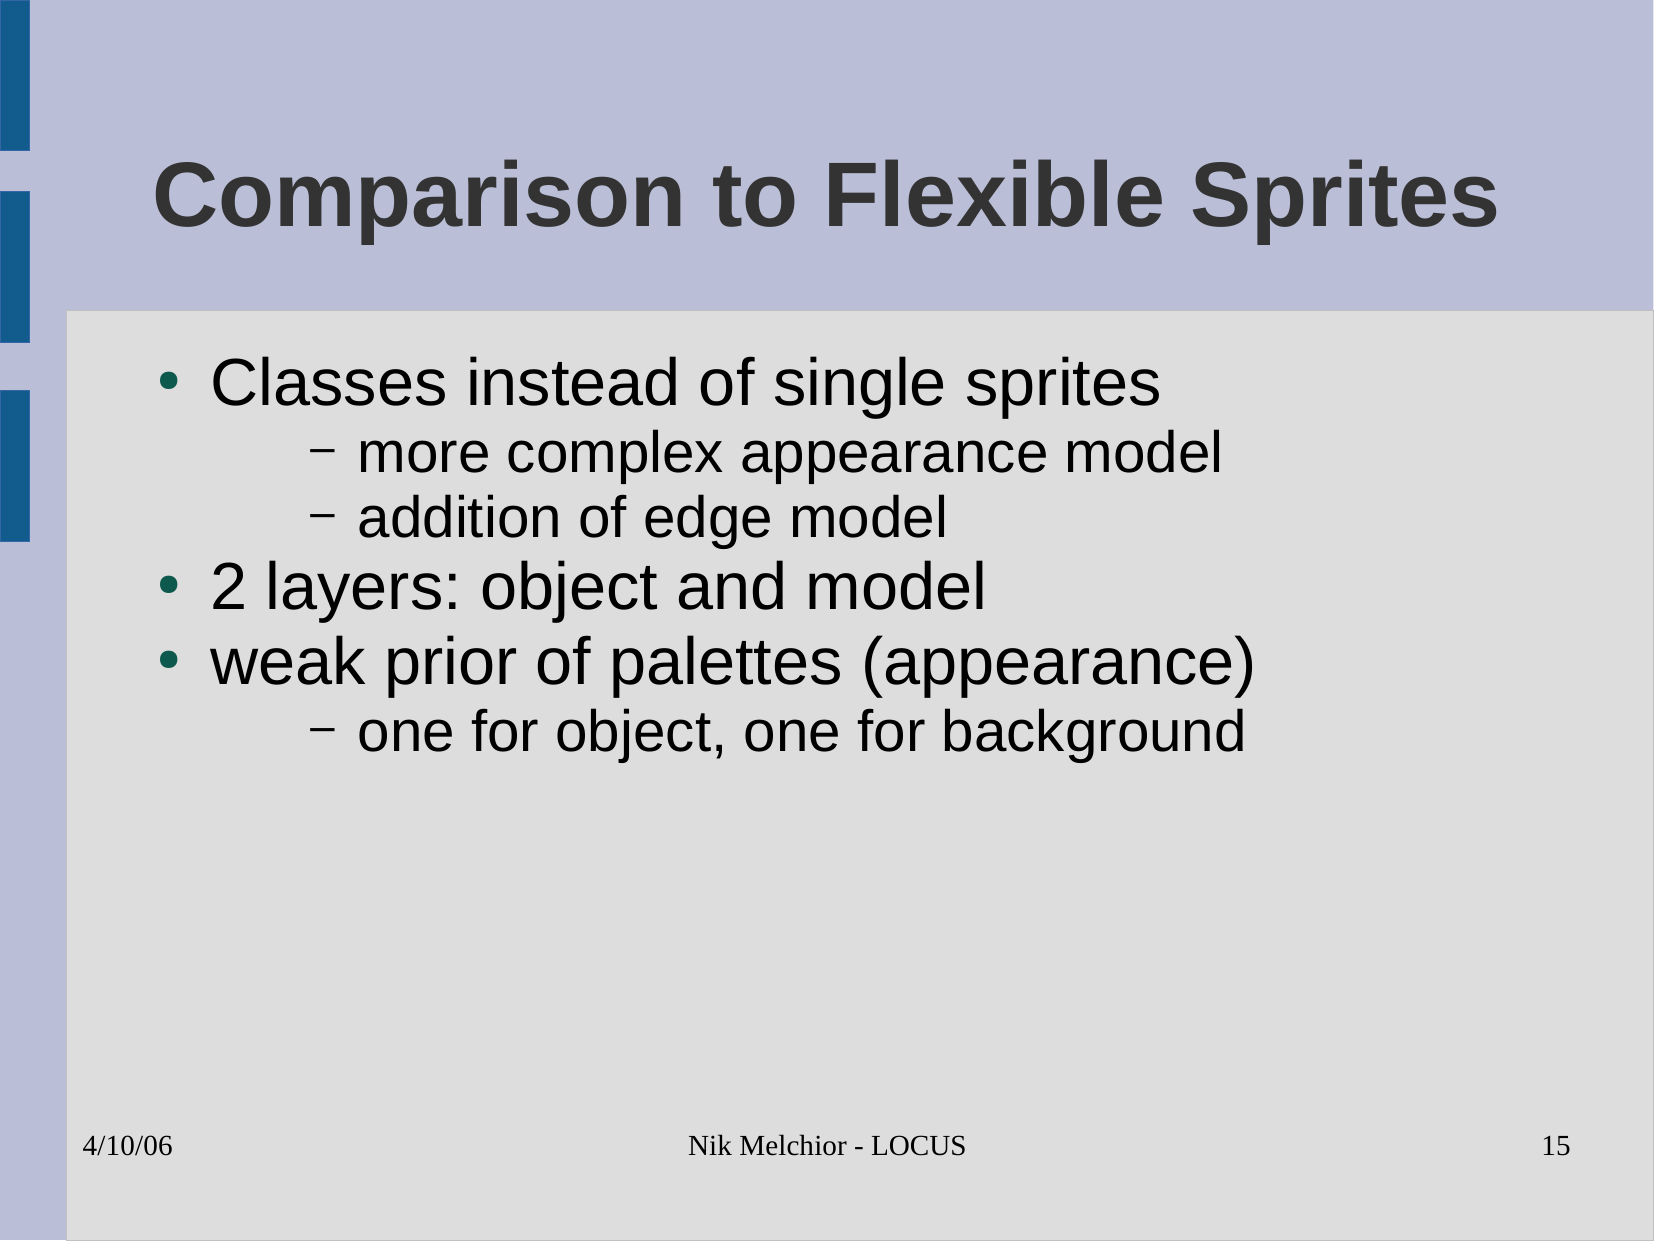

# Comparison to Flexible Sprites
Classes instead of single sprites
more complex appearance model
addition of edge model
2 layers: object and model
weak prior of palettes (appearance)
one for object, one for background
4/10/06
Nik Melchior - LOCUS
15